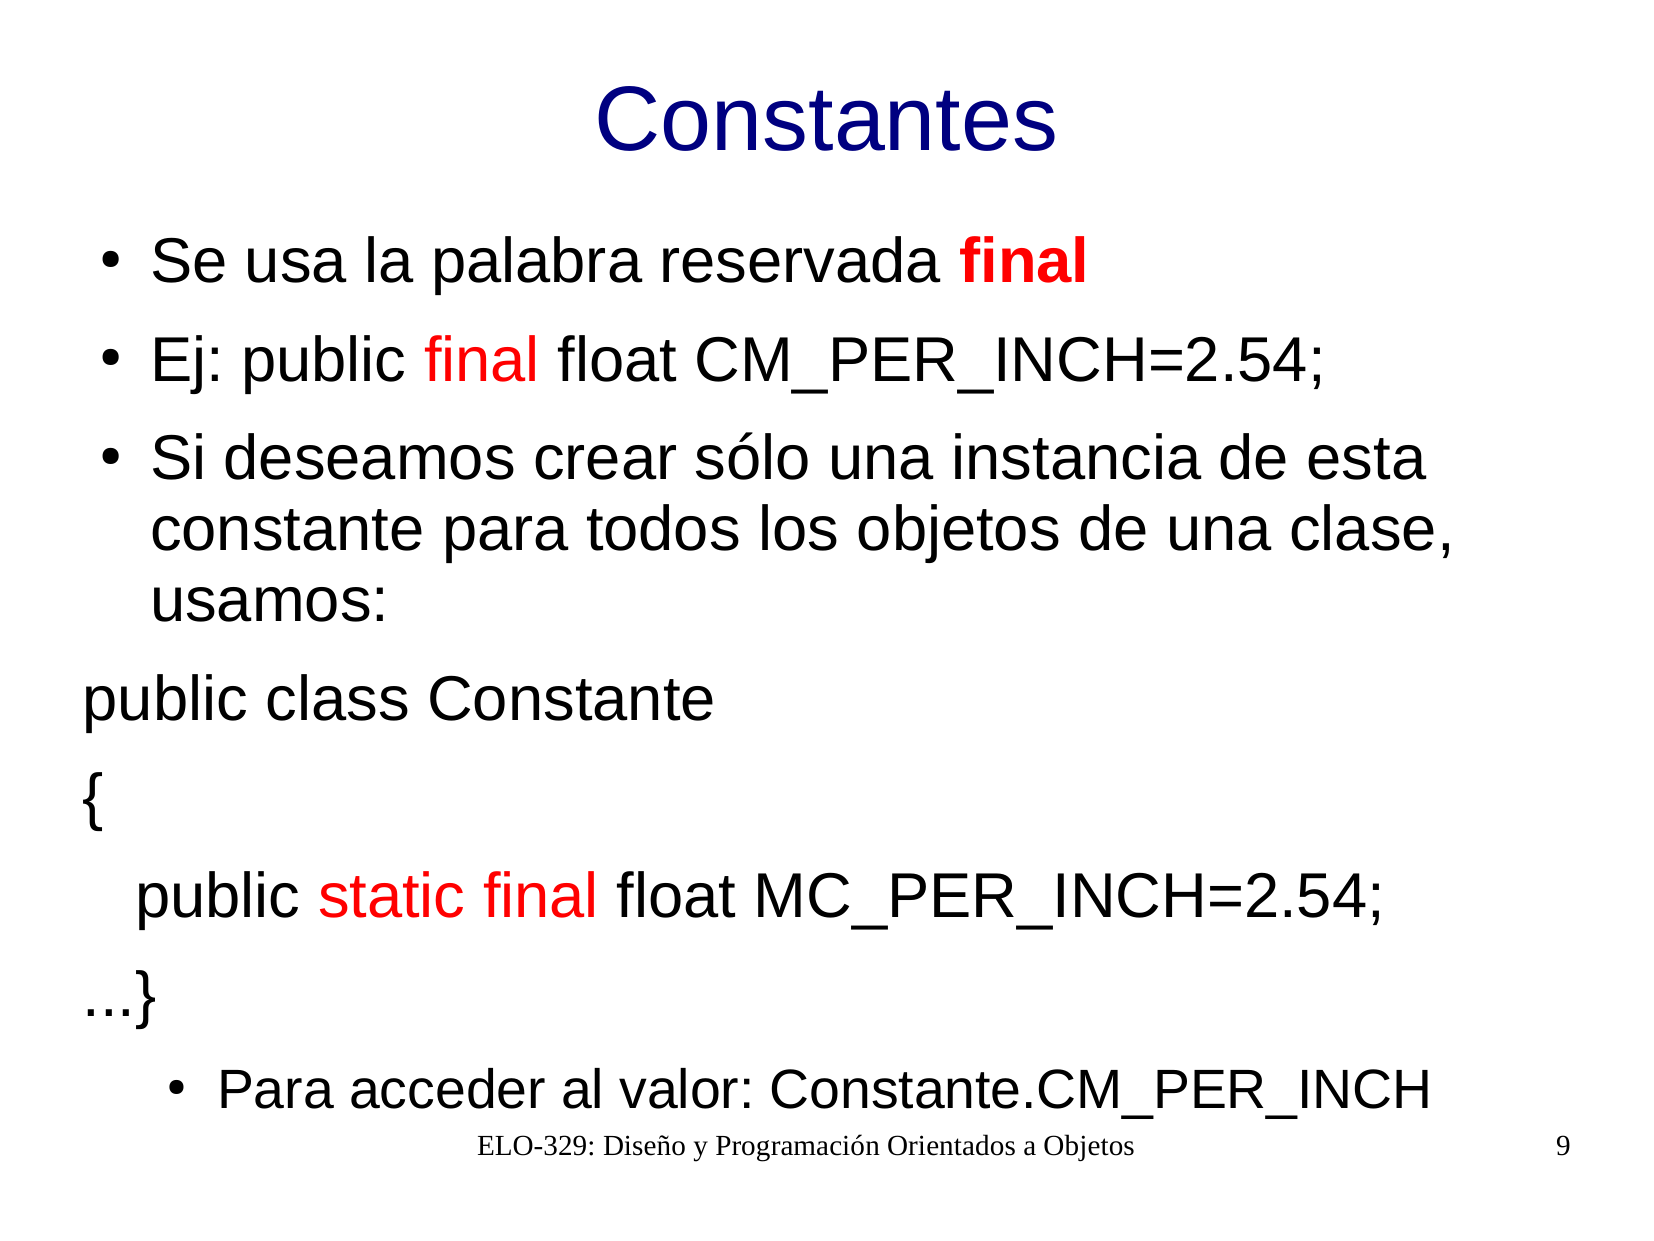

# Constantes
Se usa la palabra reservada final
Ej: public final float CM_PER_INCH=2.54;
Si deseamos crear sólo una instancia de esta constante para todos los objetos de una clase, usamos:
public class Constante
{
 public static final float MC_PER_INCH=2.54;
...}
Para acceder al valor: Constante.CM_PER_INCH
9